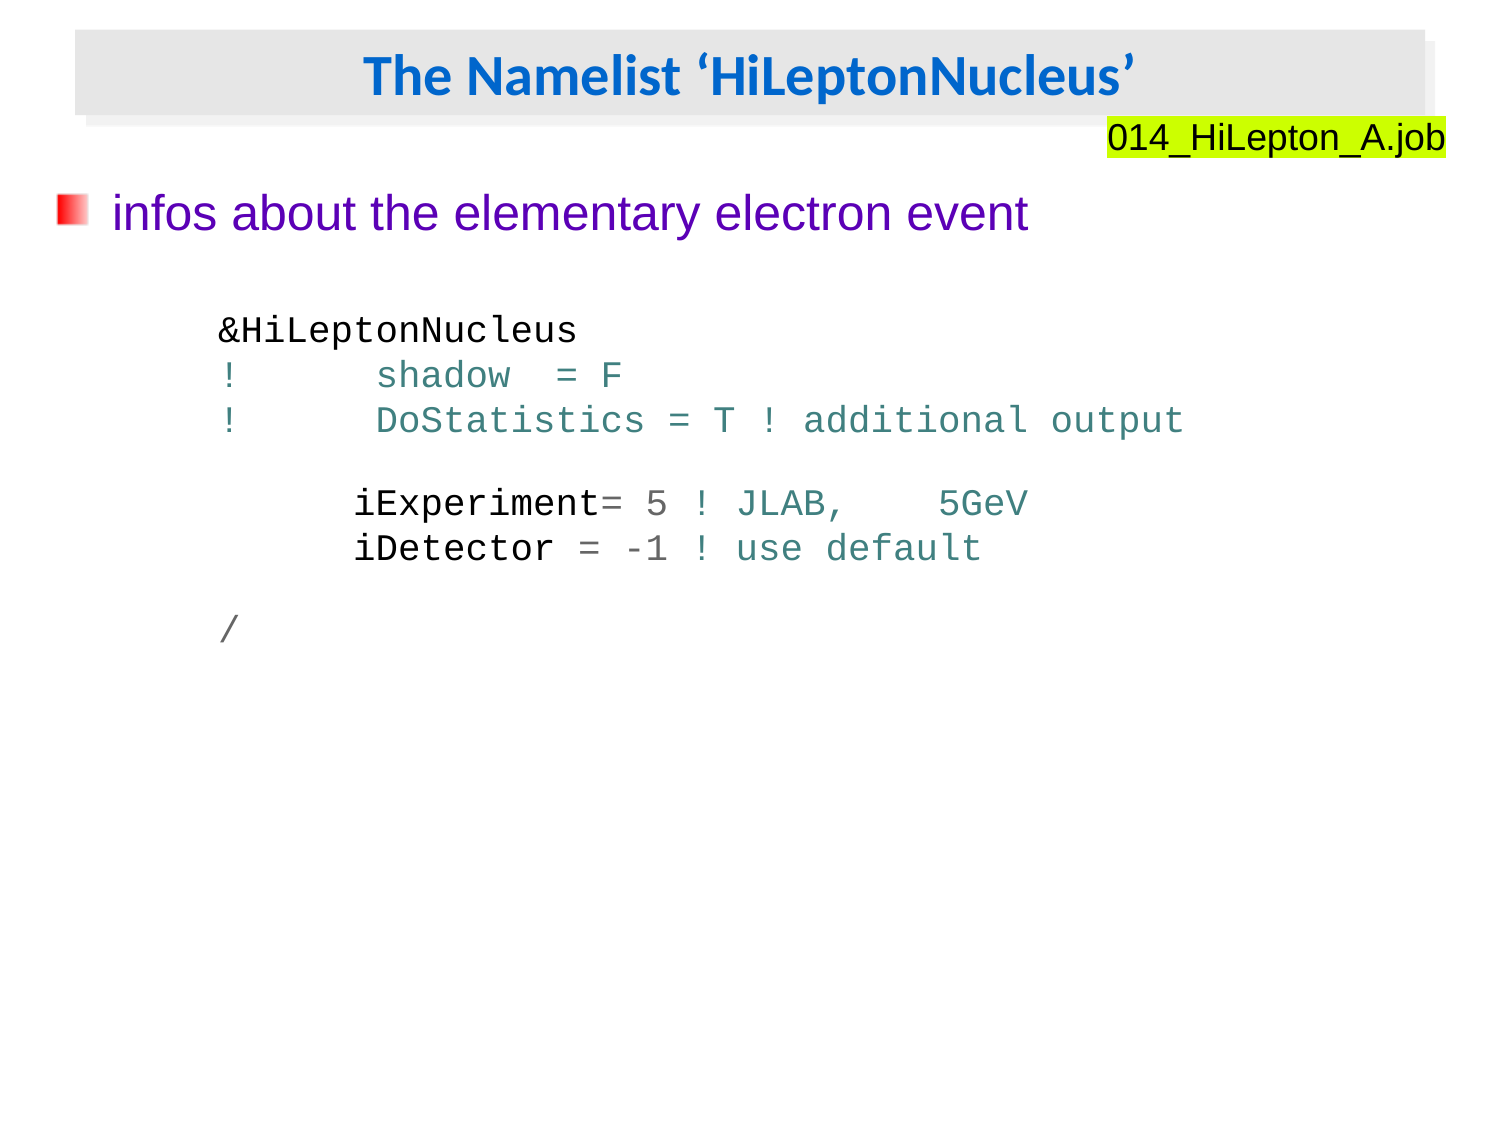

# The Namelist ‘HiLeptonNucleus’
014_HiLepton_A.job
infos about the elementary electron event
&HiLeptonNucleus
! shadow = F
! DoStatistics = T ! additional output
 iExperiment= 5 ! JLAB, 5GeV
 iDetector = -1 ! use default
/